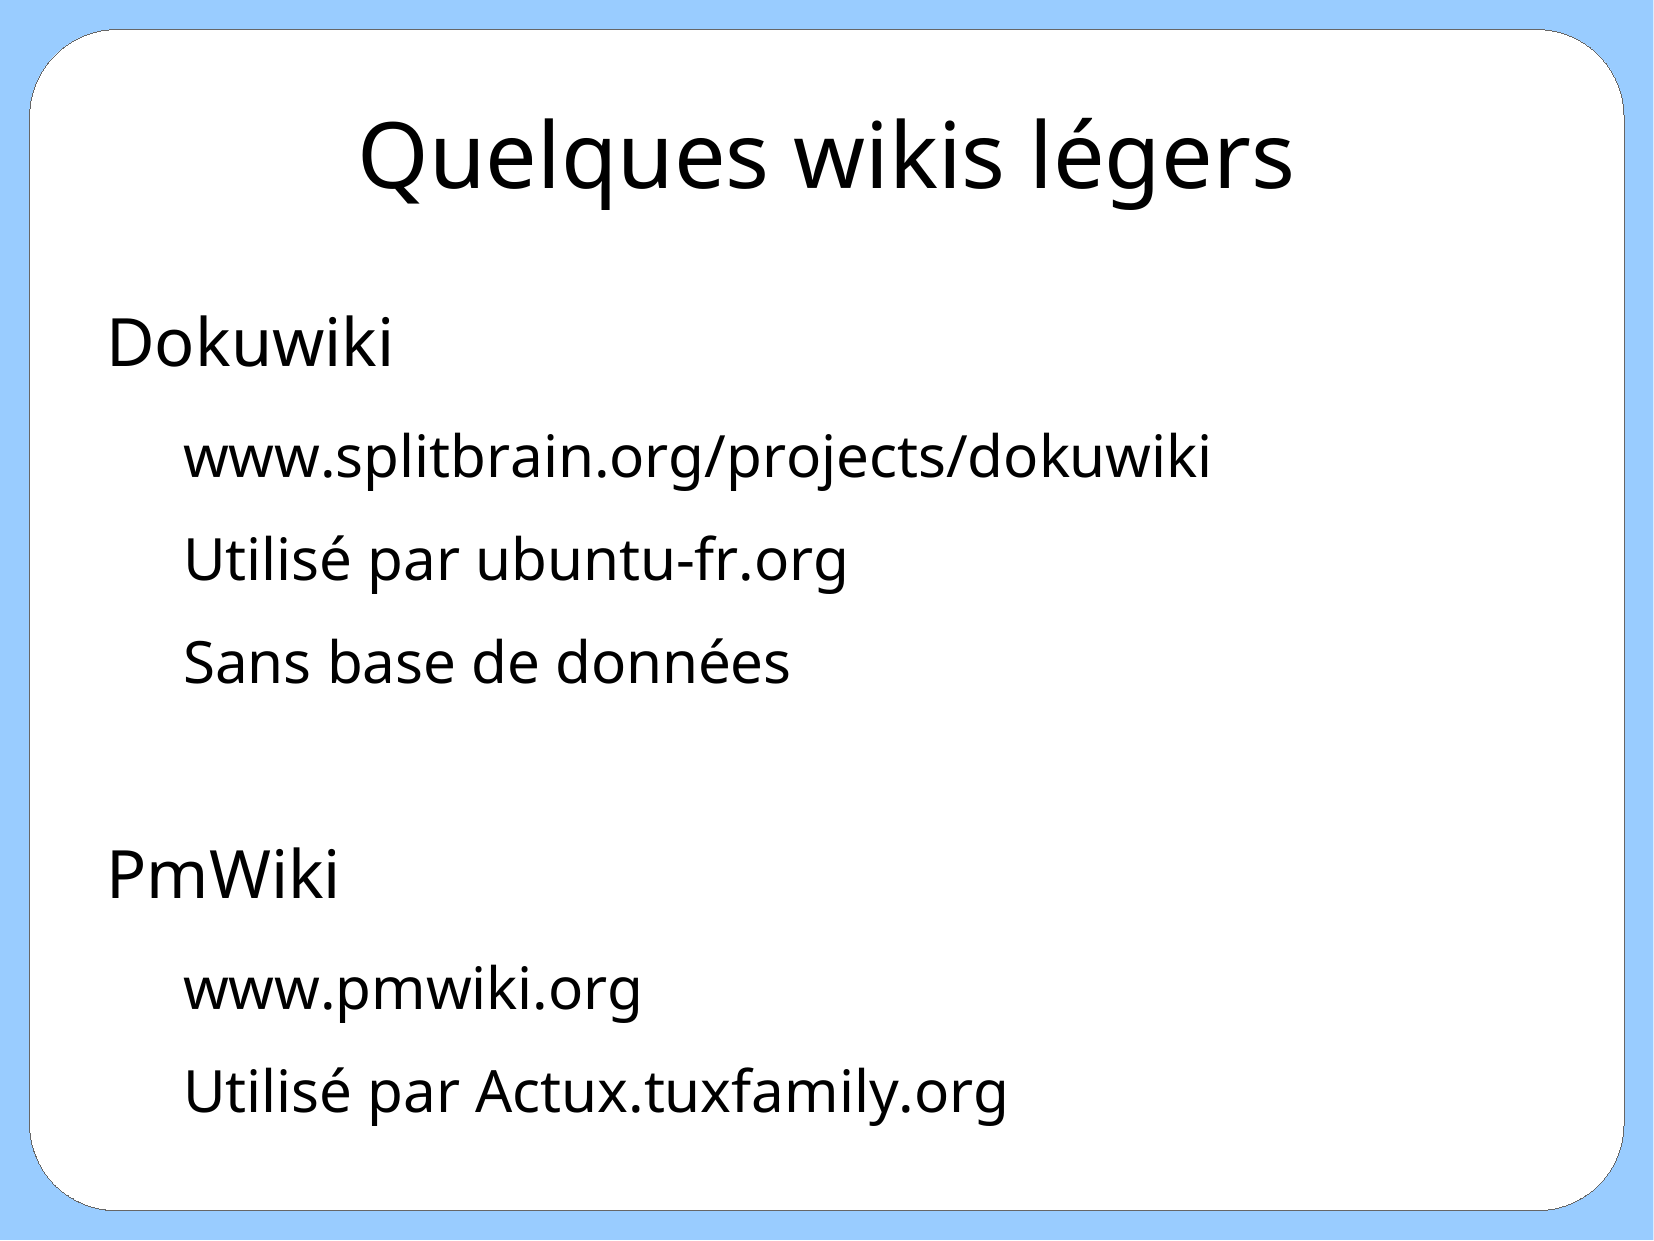

# Quelques wikis légers
Dokuwiki
www.splitbrain.org/projects/dokuwiki
Utilisé par ubuntu-fr.org
Sans base de données
PmWiki
www.pmwiki.org
Utilisé par Actux.tuxfamily.org